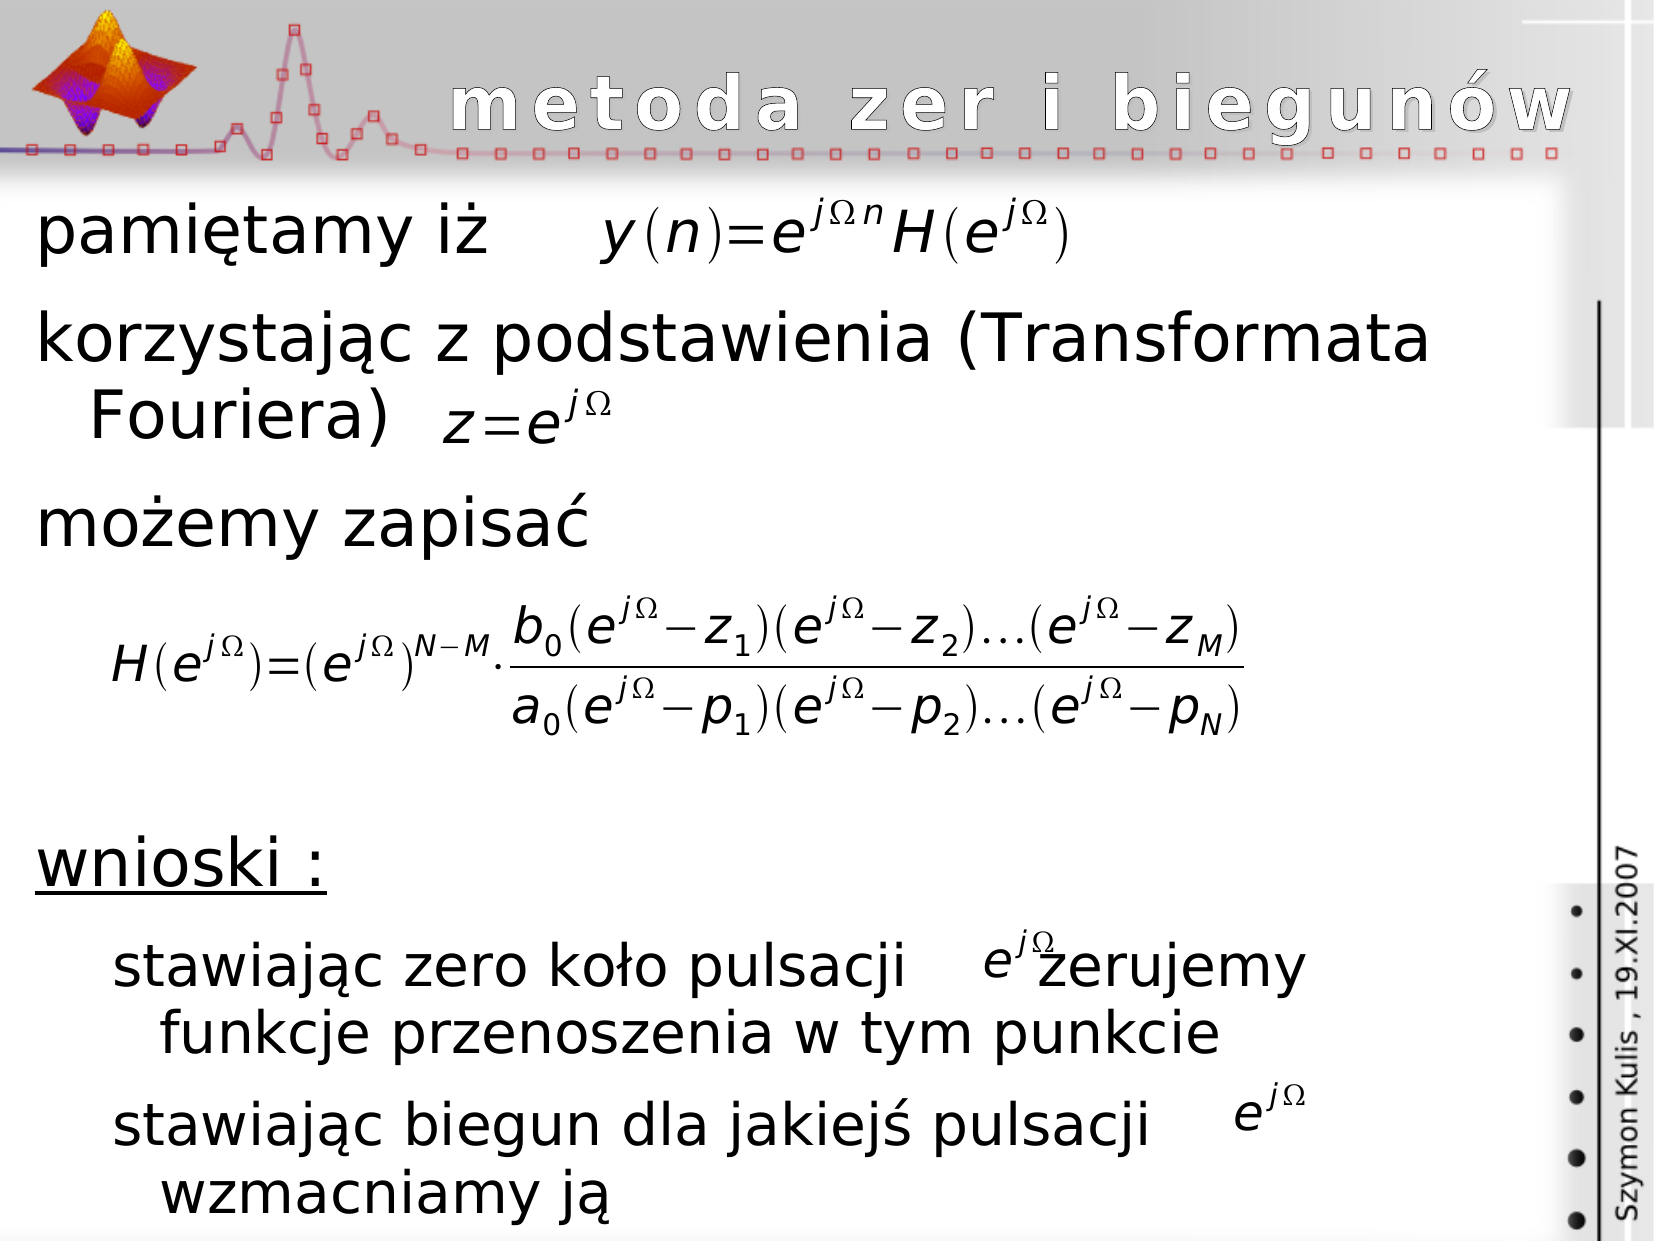

# metoda zer i biegunów
pamiętamy iż
korzystając z podstawienia (Transformata Fouriera)
możemy zapisać
wnioski :
stawiając zero koło pulsacji zerujemy funkcje przenoszenia w tym punkcie
stawiając biegun dla jakiejś pulsacji wzmacniamy ją